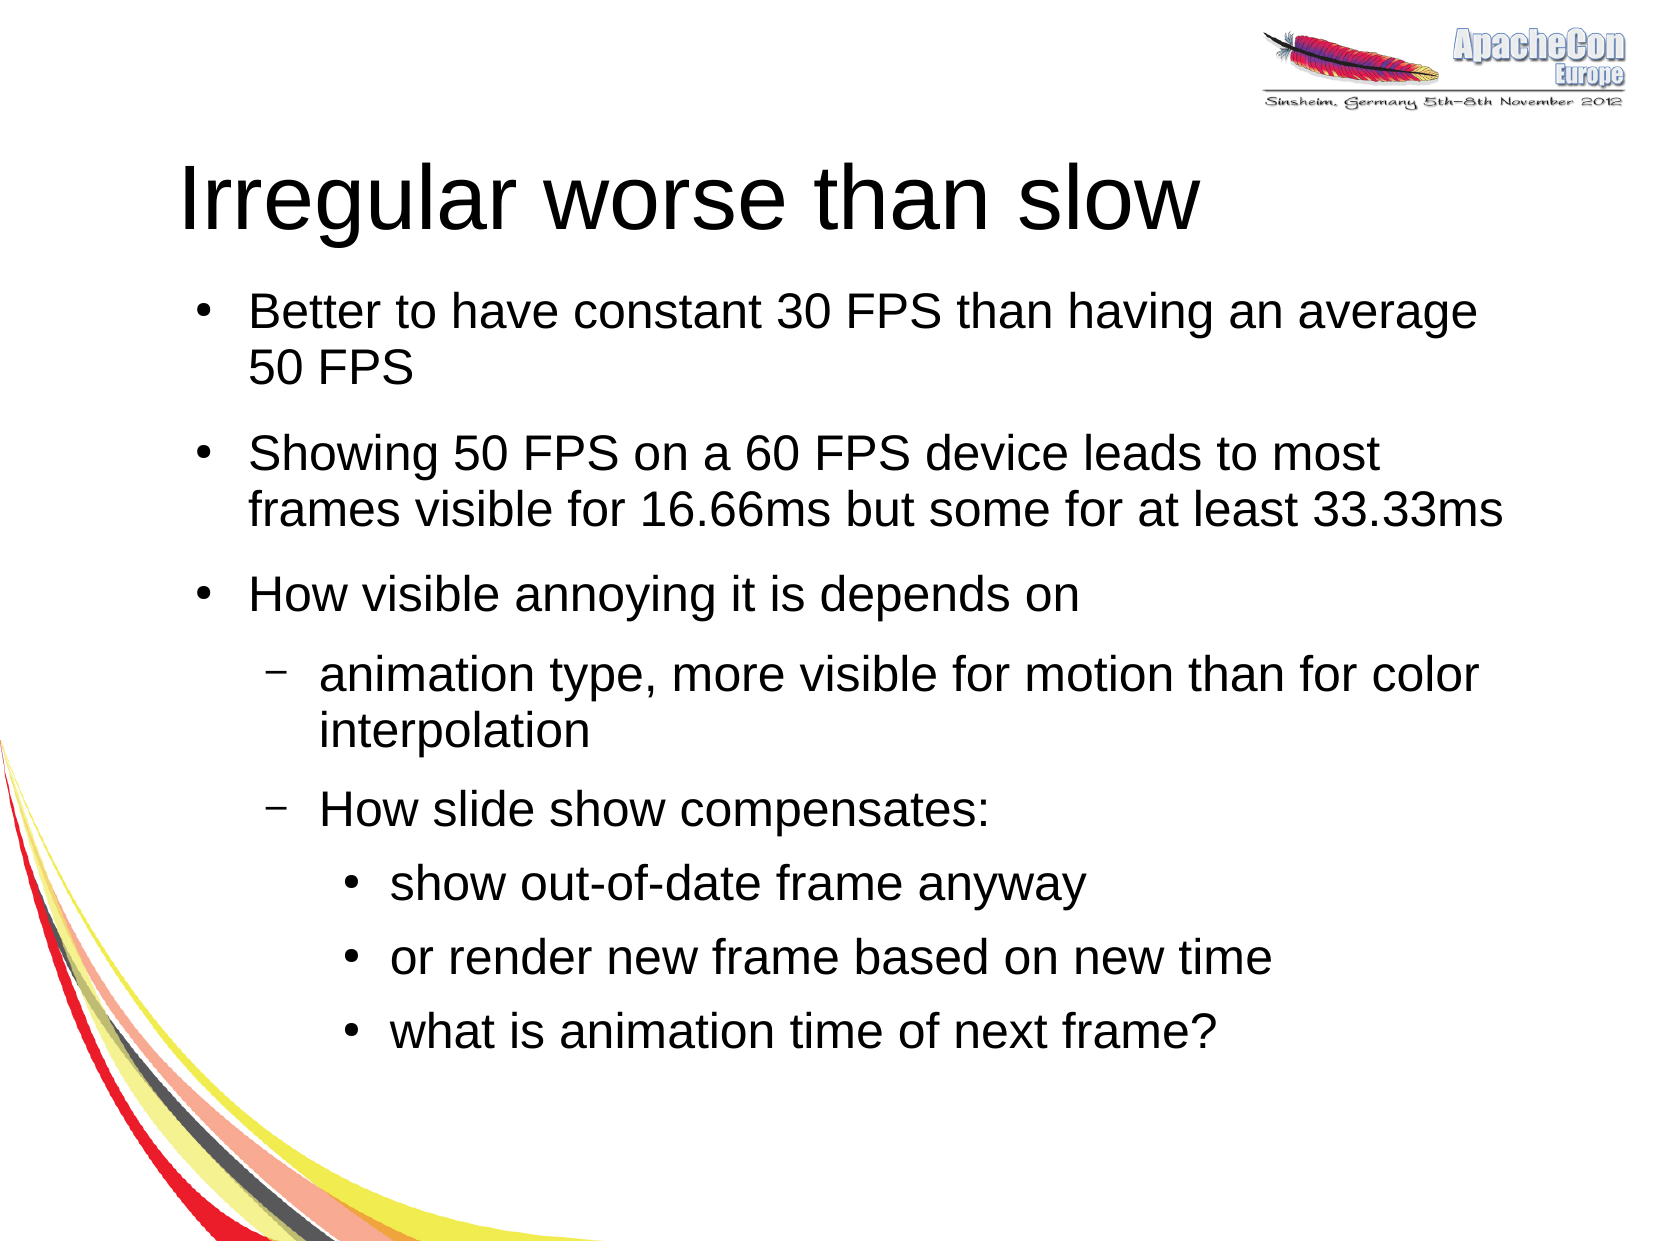

# Irregular worse than slow
Better to have constant 30 FPS than having an average 50 FPS
Showing 50 FPS on a 60 FPS device leads to most frames visible for 16.66ms but some for at least 33.33ms
How visible annoying it is depends on
animation type, more visible for motion than for color interpolation
How slide show compensates:
show out-of-date frame anyway
or render new frame based on new time
what is animation time of next frame?